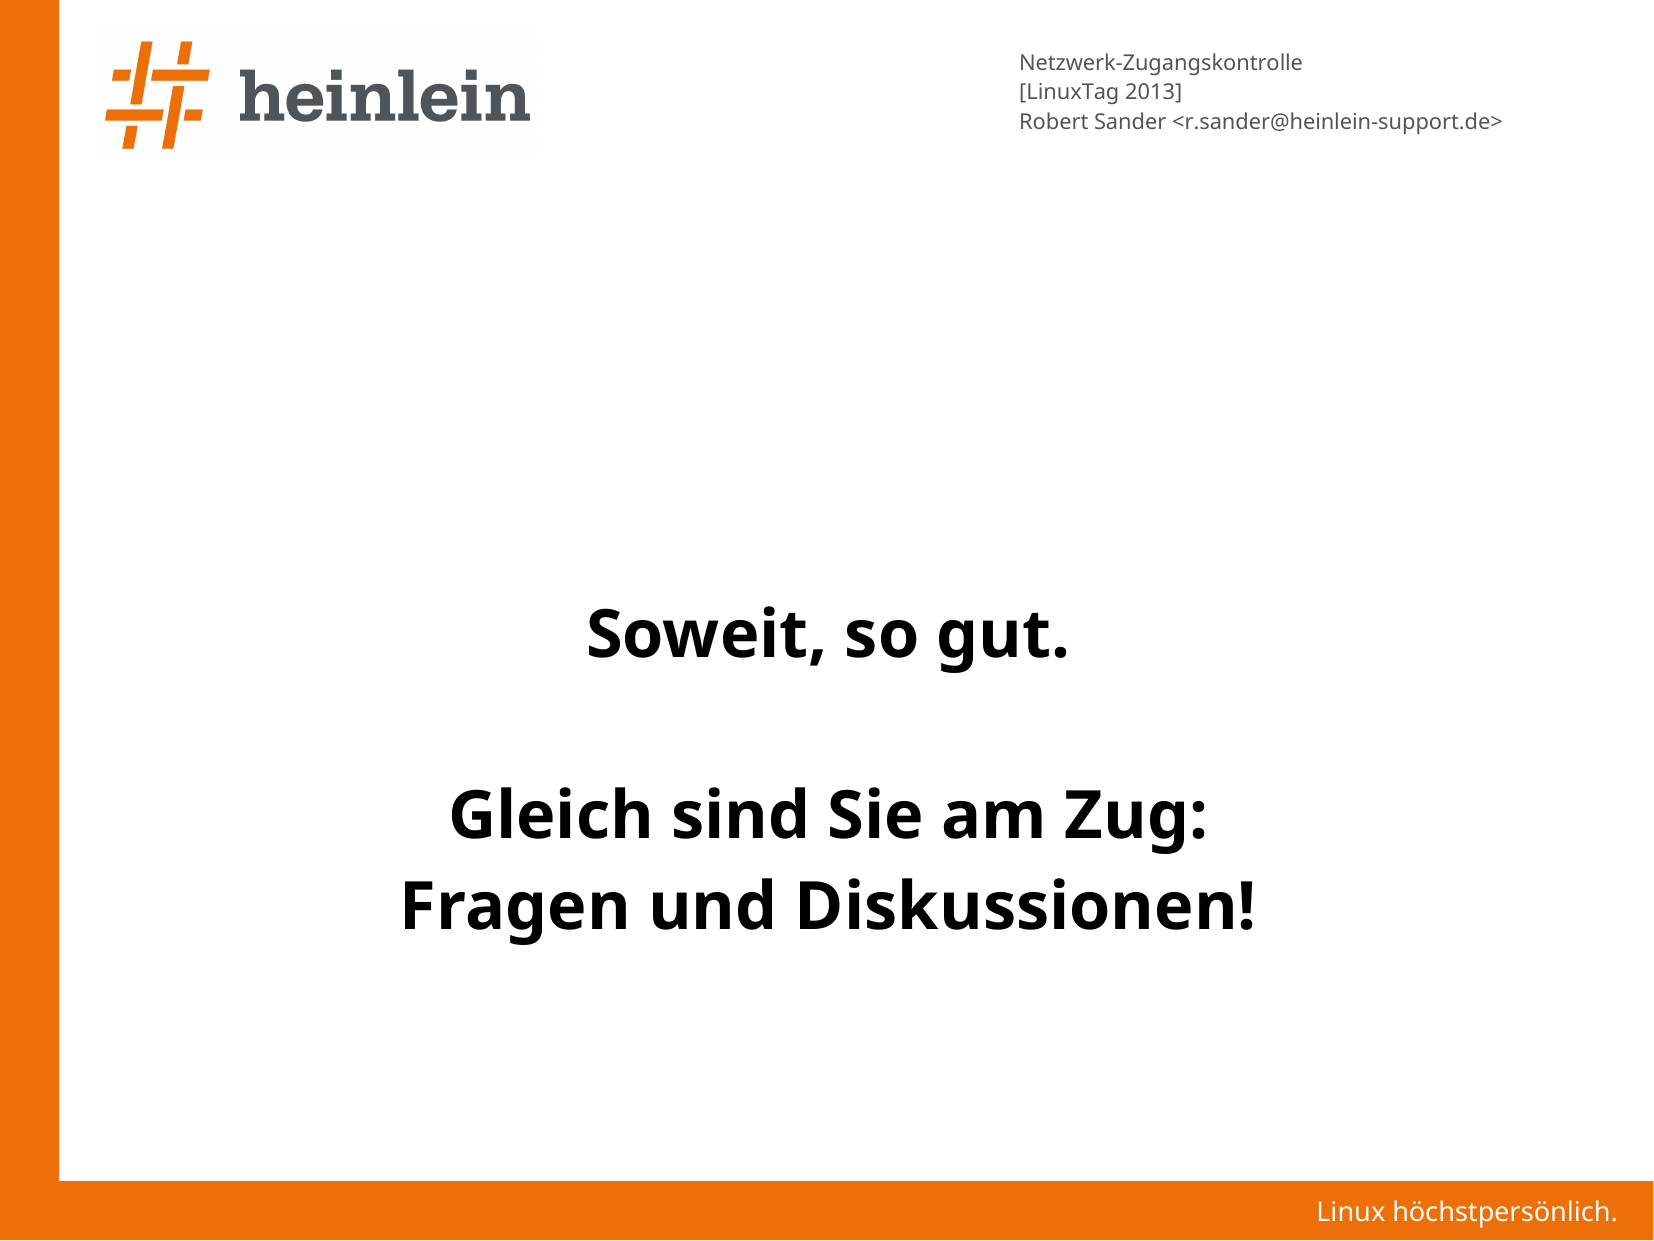

# Soweit, so gut.
Gleich sind Sie am Zug:
Fragen und Diskussionen!